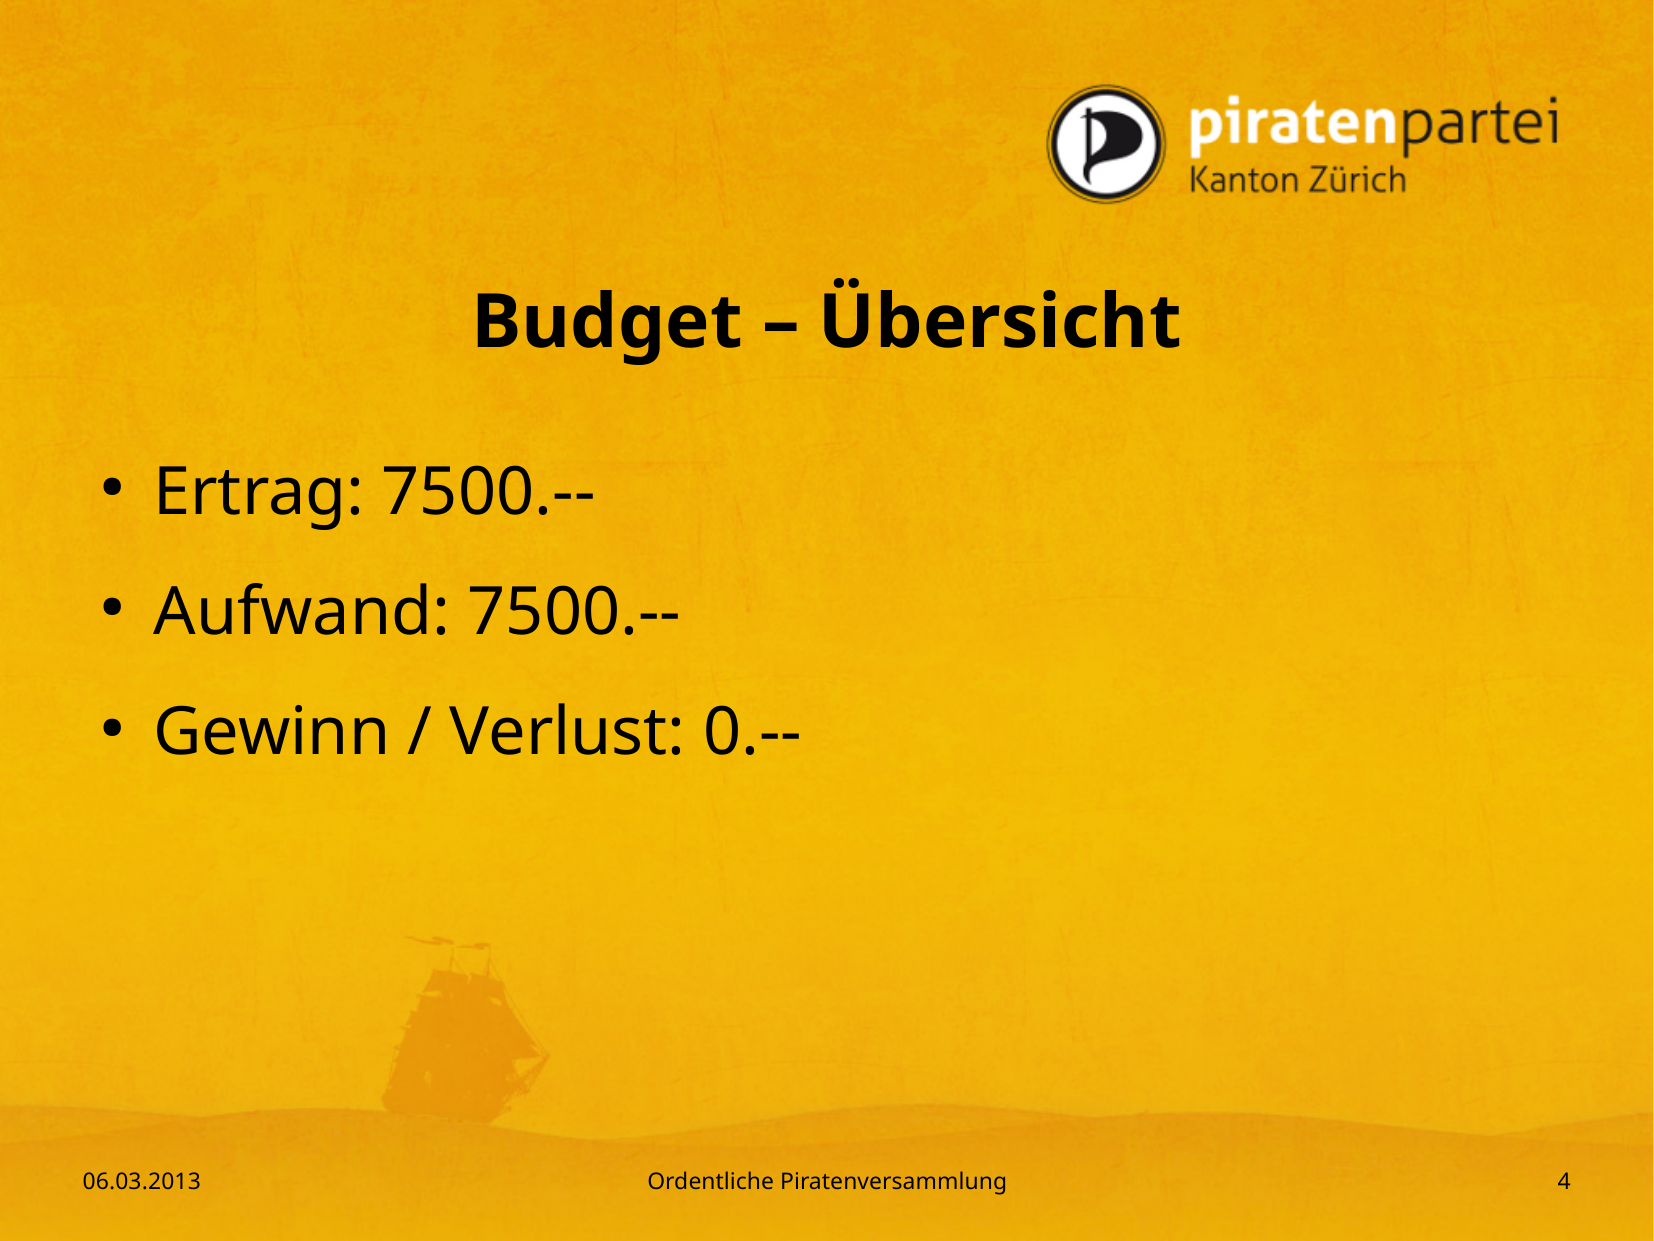

# Budget – Übersicht
Ertrag: 7500.--
Aufwand: 7500.--
Gewinn / Verlust: 0.--
2010-10-21
Gründungsversammlung Piratenpartei Zürich
4